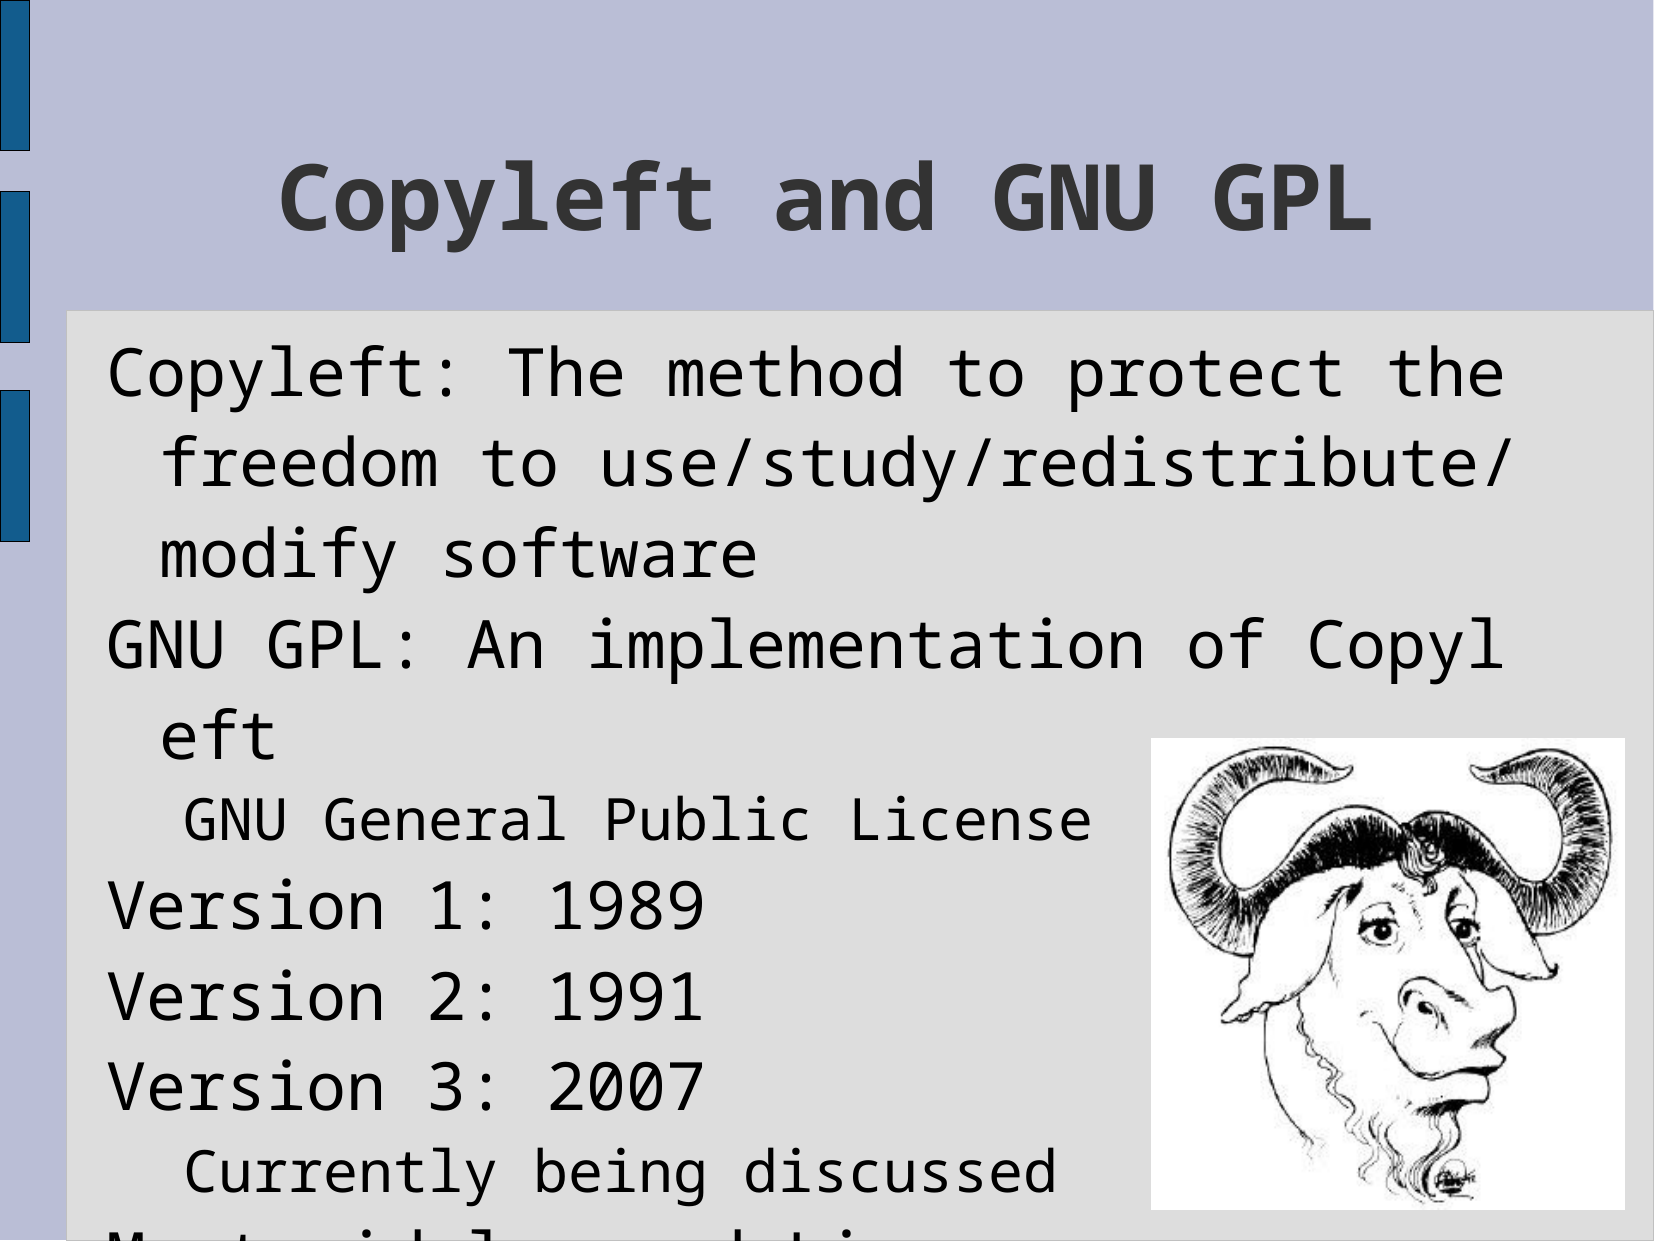

# Copyleft and GNU GPL
Copyleft: The method to protect the freedom to use/study/redistribute/modify software
GNU GPL: An implementation of Copyleft
GNU General Public License
Version 1: 1989
Version 2: 1991
Version 3: 2007
Currently being discussed
Most widely used License
GNU Project
Linux
MySQL